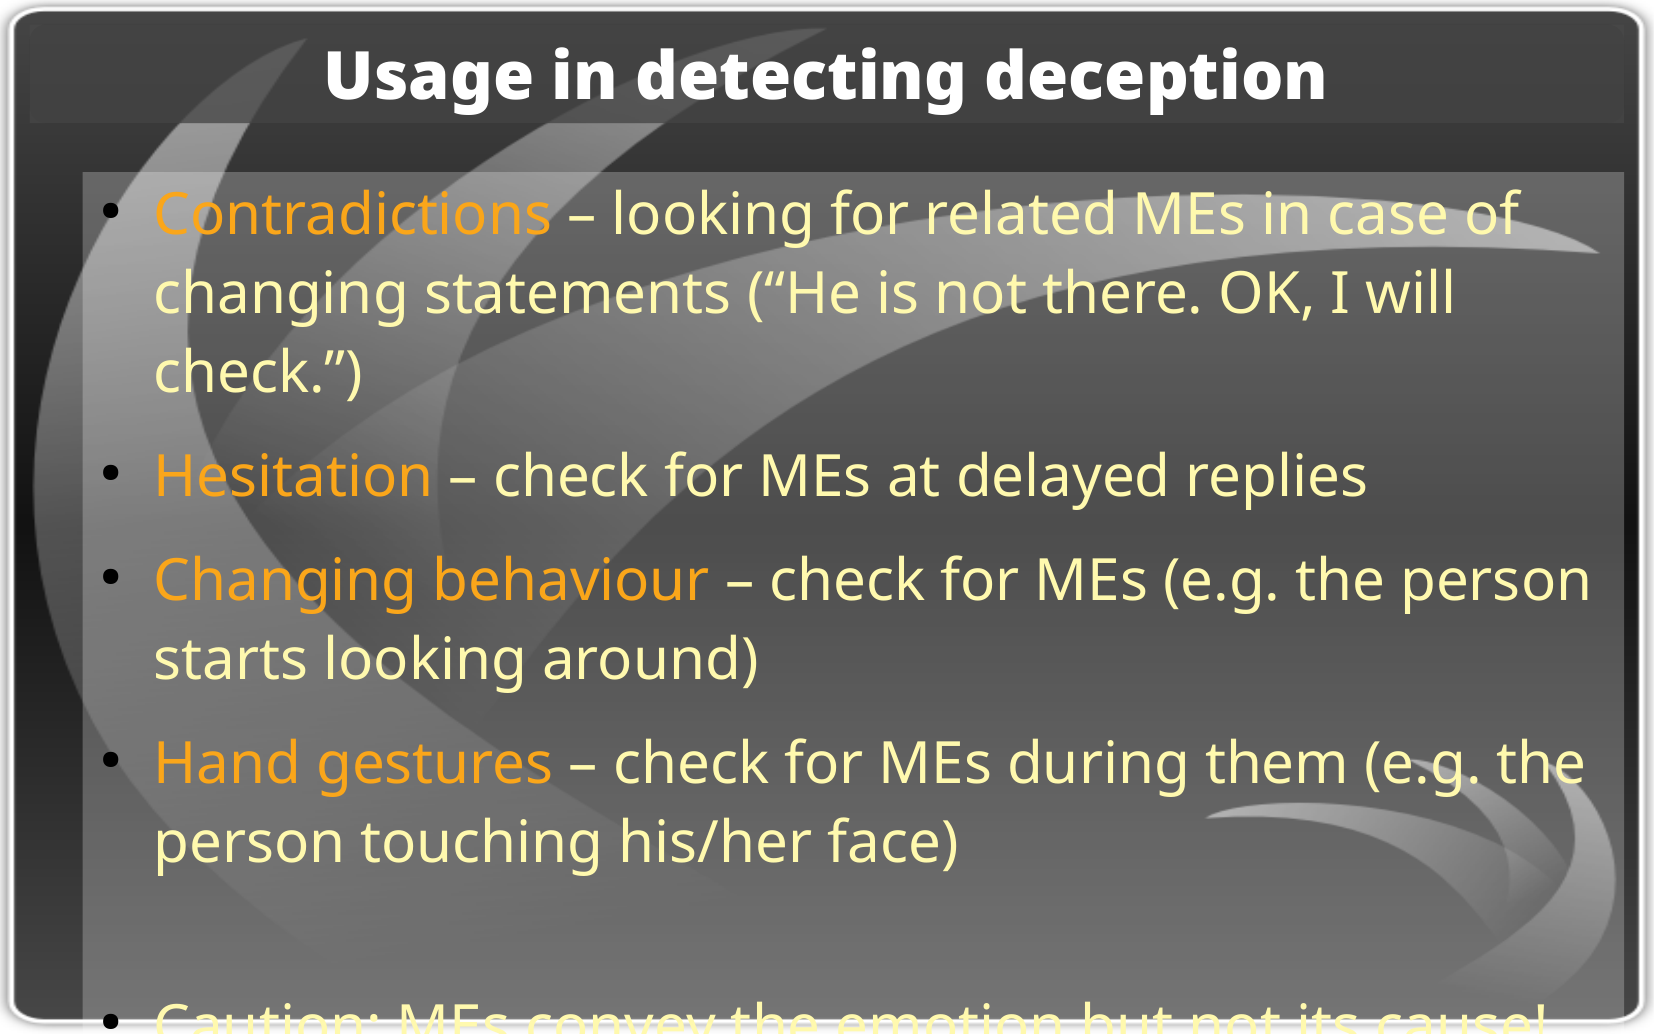

# Usage in detecting deception
Contradictions – looking for related MEs in case of changing statements (“He is not there. OK, I will check.”)
Hesitation – check for MEs at delayed replies
Changing behaviour – check for MEs (e.g. the person starts looking around)
Hand gestures – check for MEs during them (e.g. the person touching his/her face)
Caution: MEs convey the emotion but not its cause!